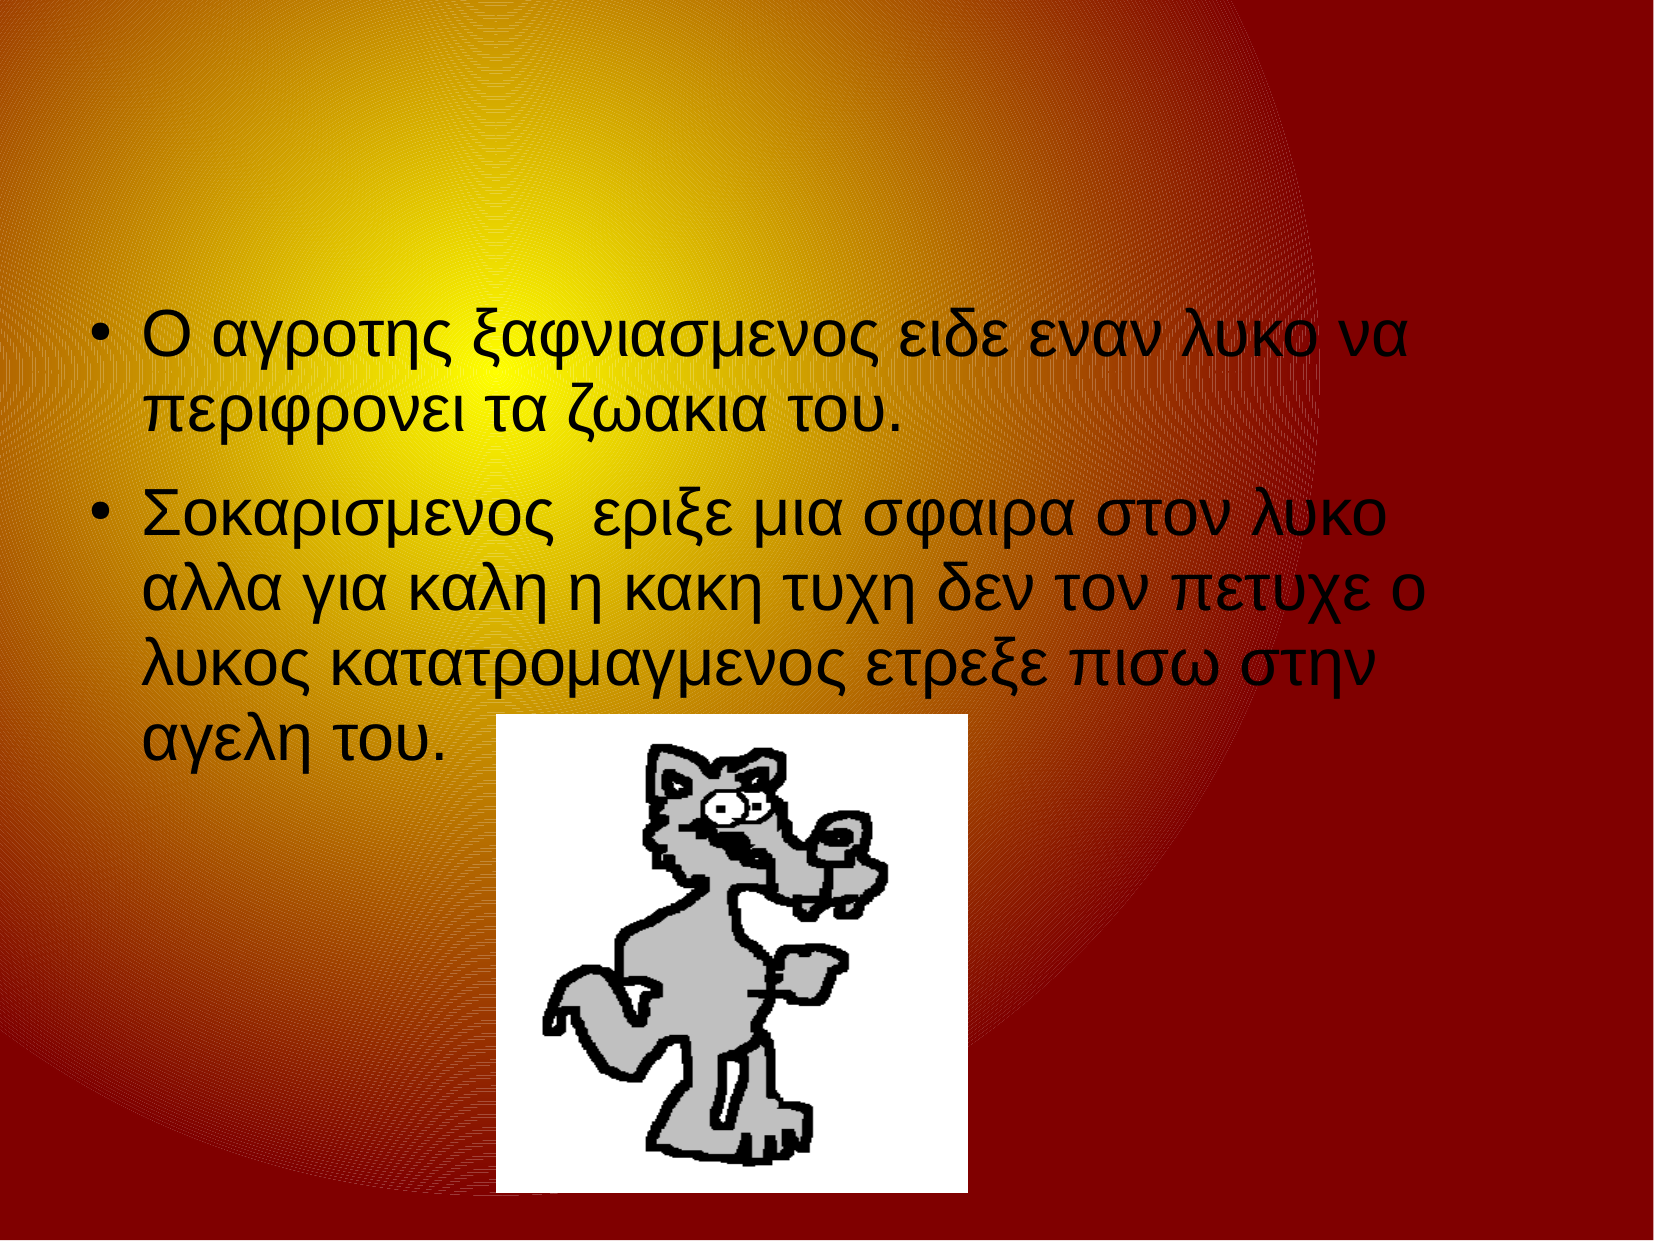

#
Ο αγροτης ξαφνιασμενος ειδε εναν λυκο να περιφρονει τα ζωακια του.
Σοκαρισμενος εριξε μια σφαιρα στον λυκο αλλα για καλη η κακη τυχη δεν τον πετυχε ο λυκος κατατρομαγμενος ετρεξε πισω στην αγελη του.